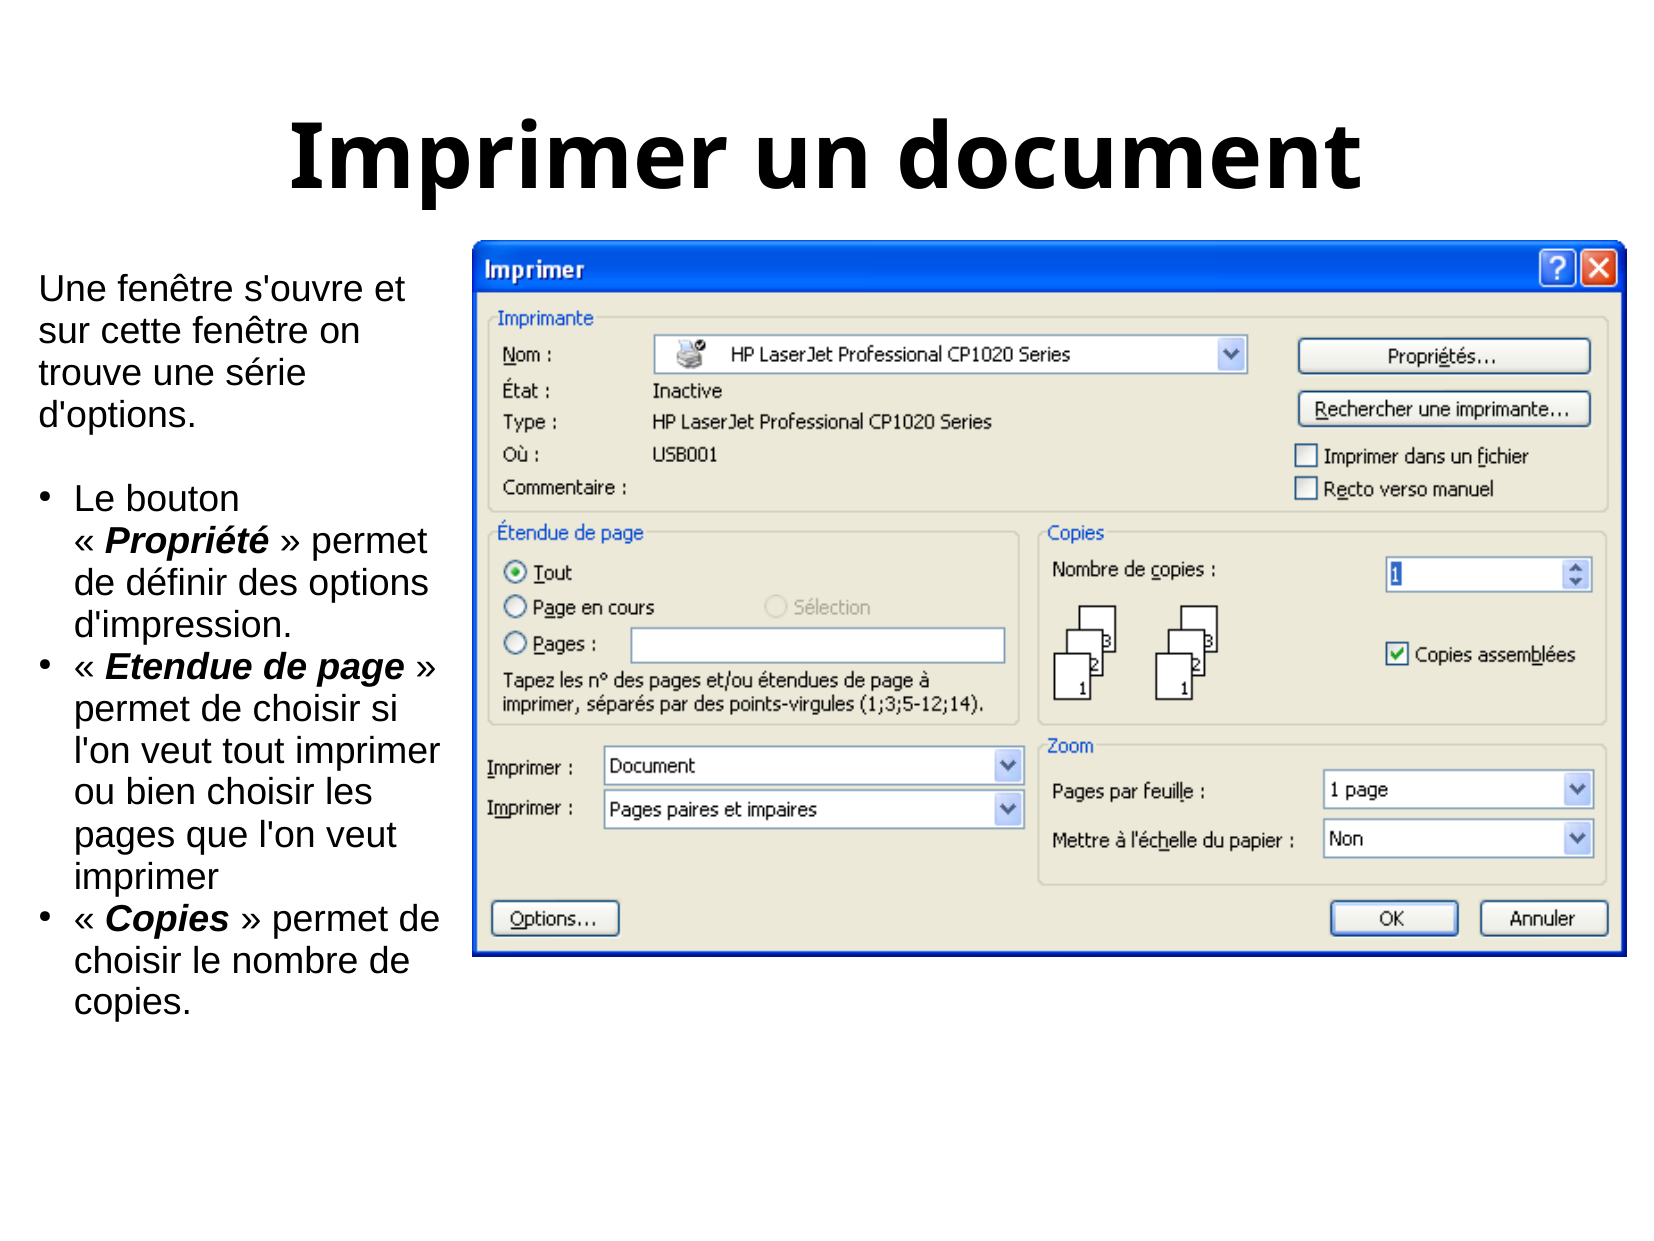

# Imprimer un document
Une fenêtre s'ouvre et sur cette fenêtre on trouve une série d'options.
Le bouton « Propriété » permet de définir des options d'impression.
« Etendue de page » permet de choisir si l'on veut tout imprimer ou bien choisir les pages que l'on veut imprimer
« Copies » permet de choisir le nombre de copies.